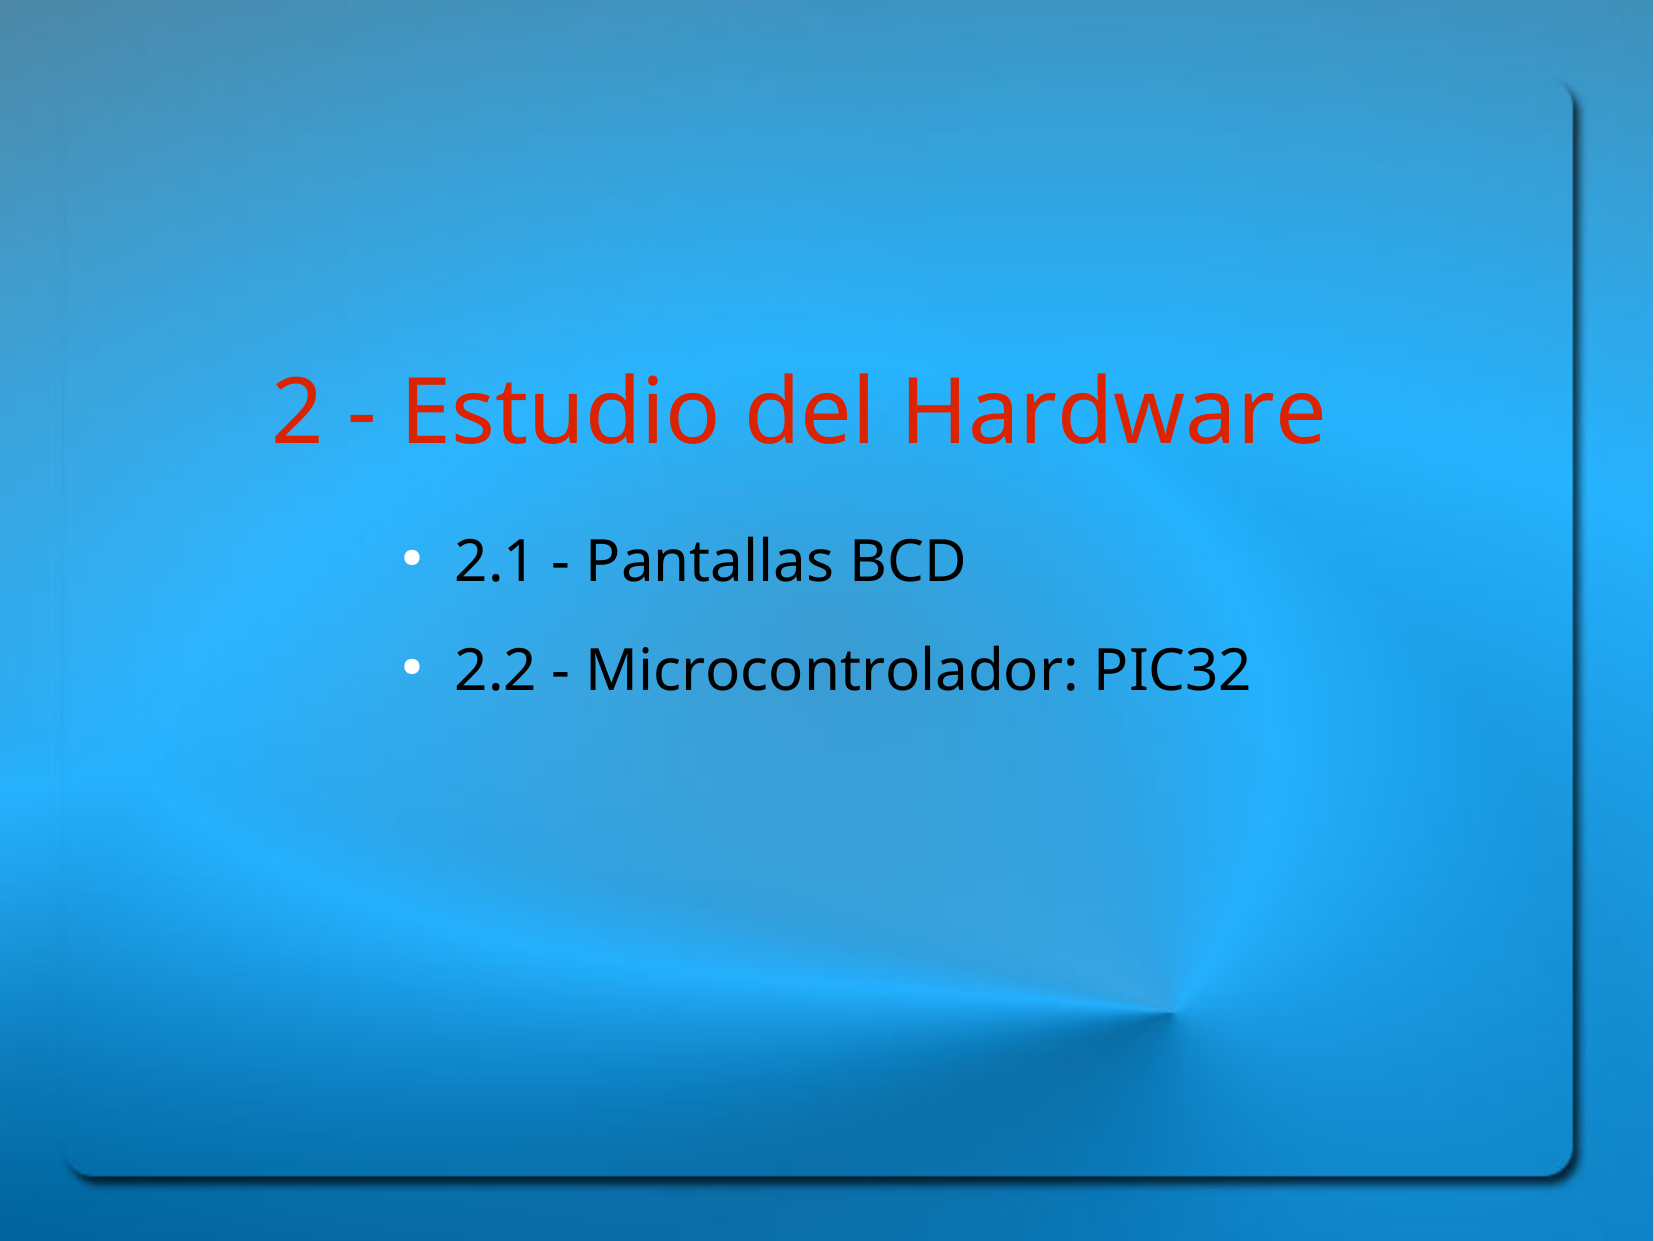

# 2 - Estudio del Hardware
2.1 - Pantallas BCD
2.2 - Microcontrolador: PIC32